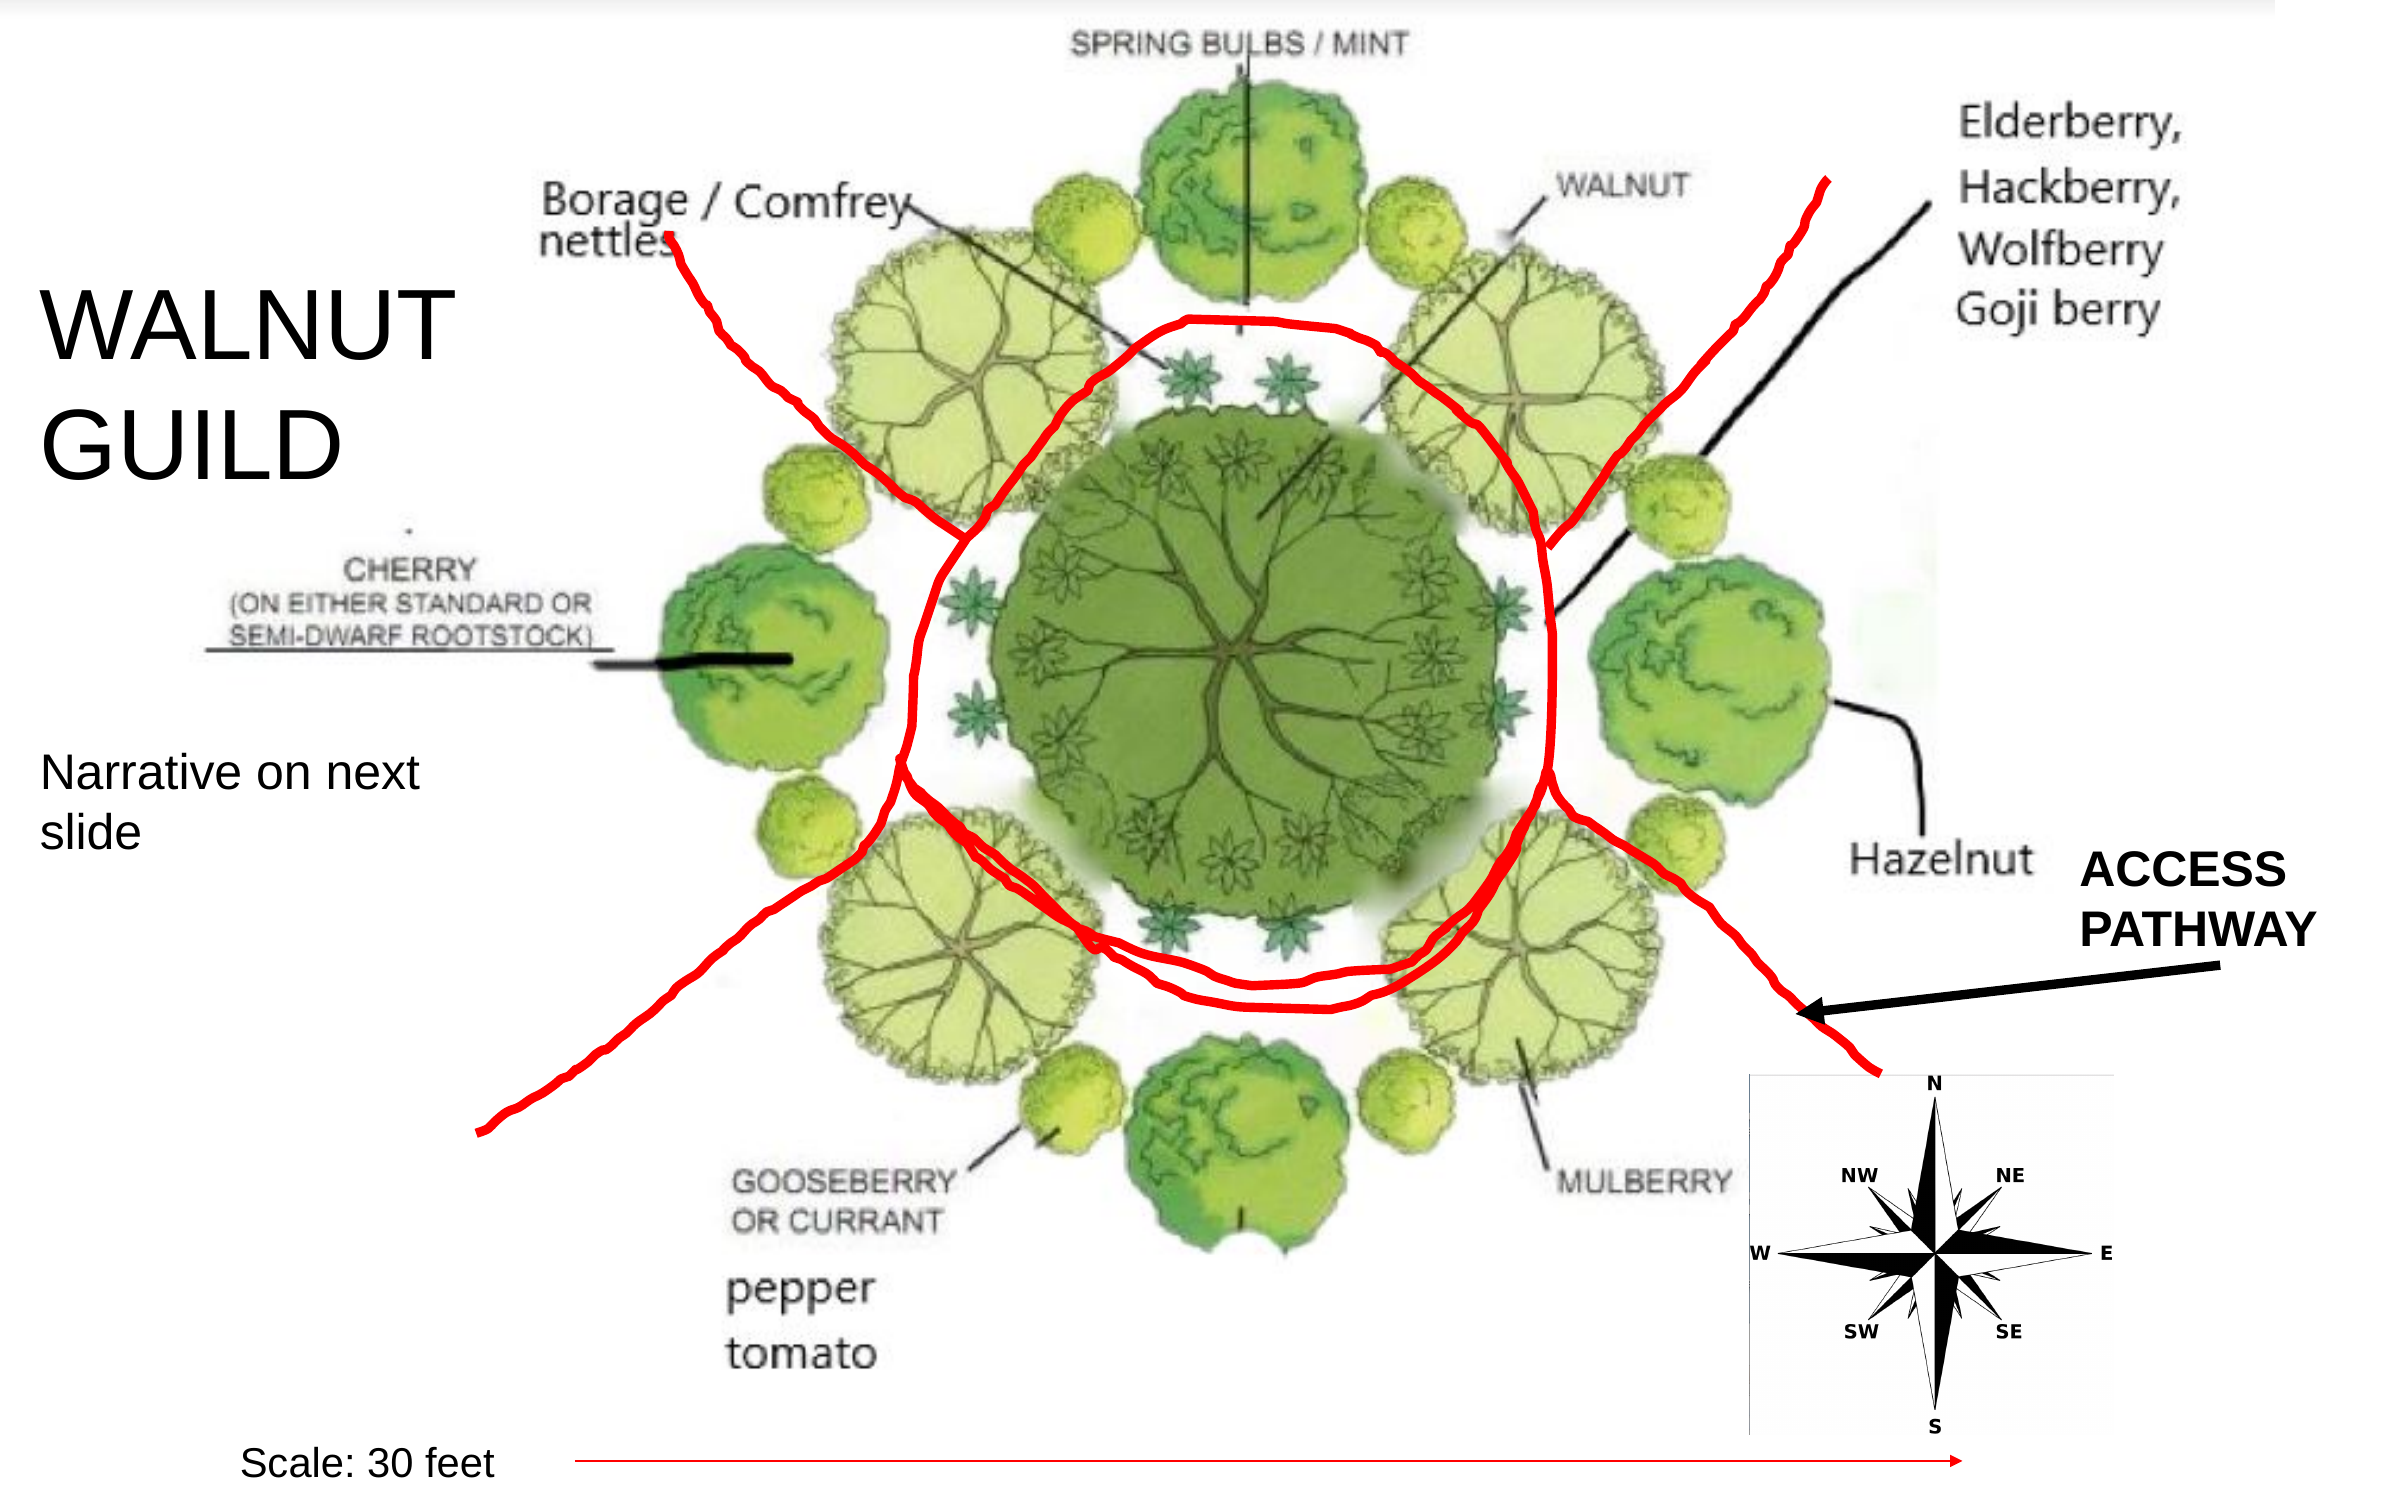

WALNUT GUILD
Narrative on next slide
ACCESS PATHWAY
Scale: 30 feet